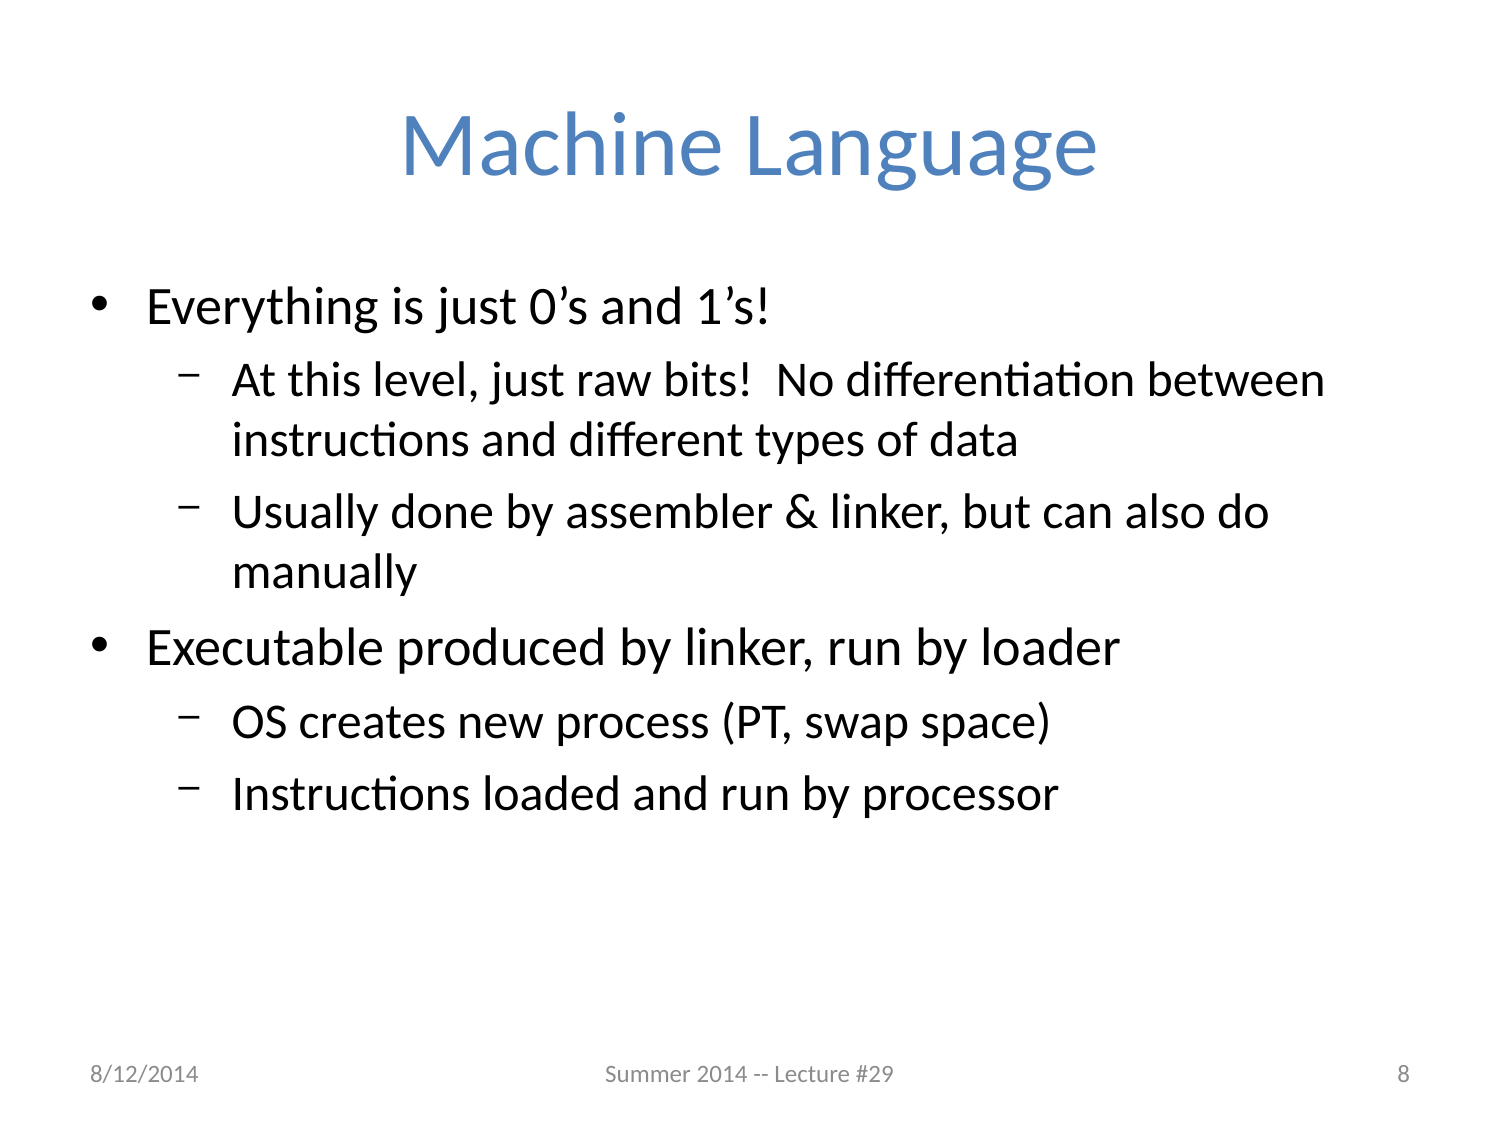

# Machine Language
Everything is just 0’s and 1’s!
At this level, just raw bits! No differentiation between instructions and different types of data
Usually done by assembler & linker, but can also do manually
Executable produced by linker, run by loader
OS creates new process (PT, swap space)
Instructions loaded and run by processor
8/12/2014
Summer 2014 -- Lecture #29